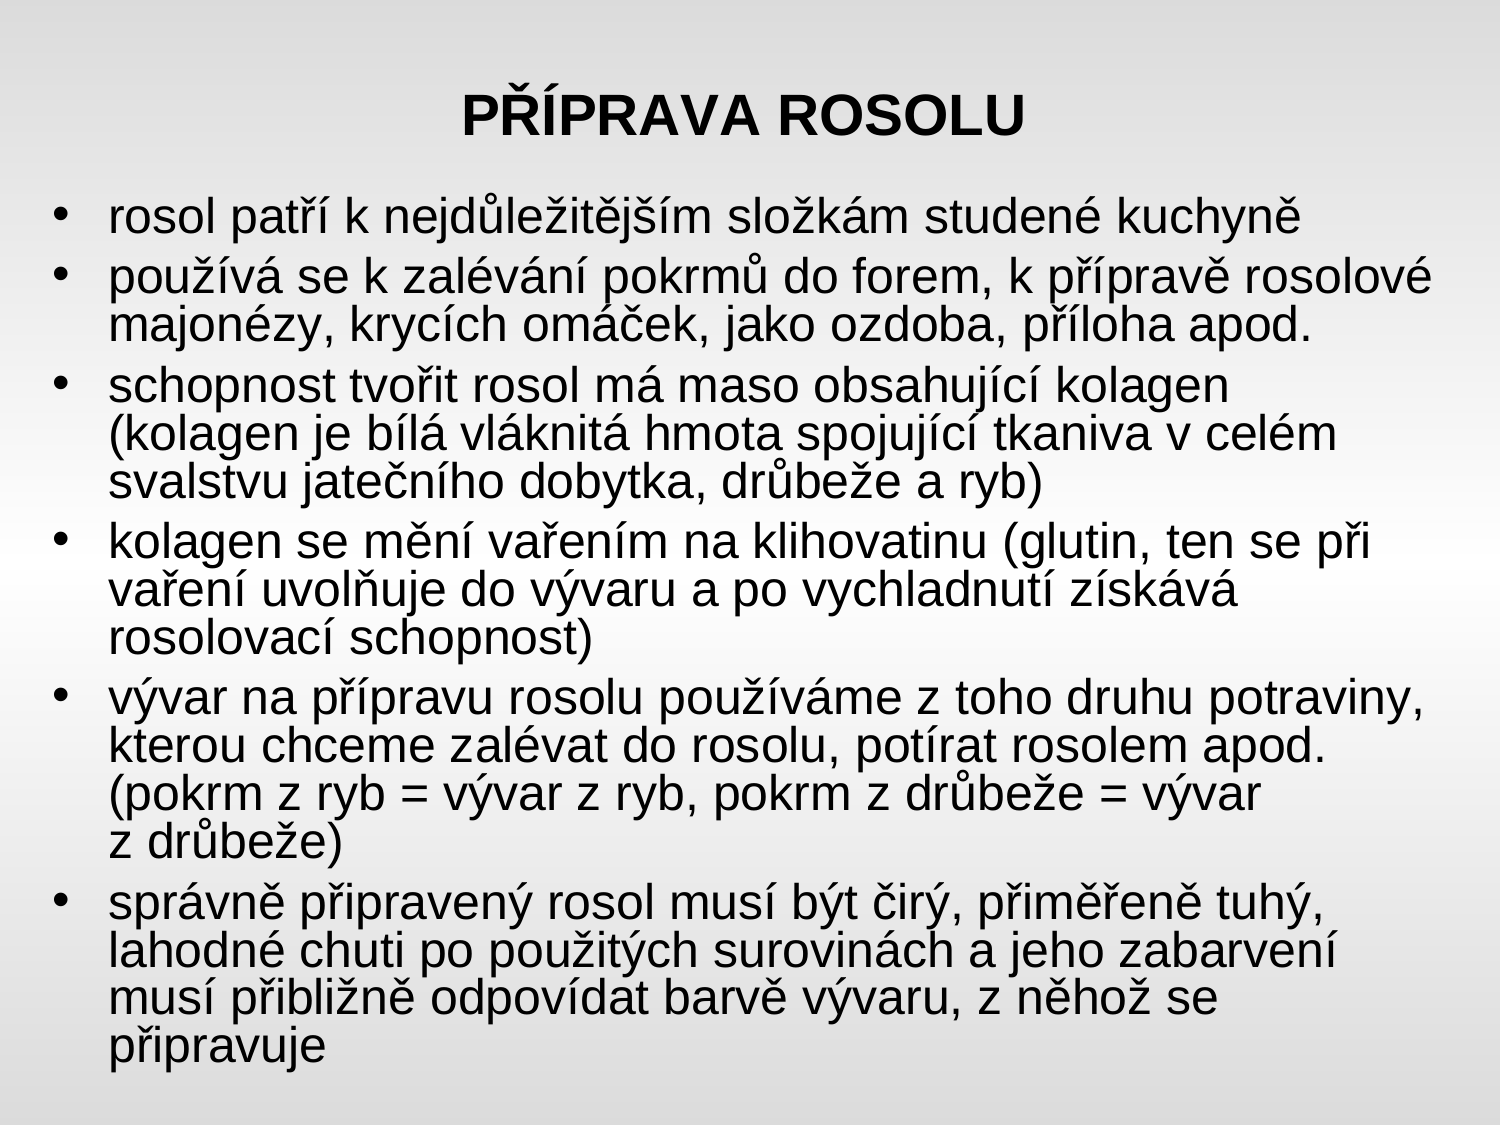

# PŘÍPRAVA ROSOLU
rosol patří k nejdůležitějším složkám studené kuchyně
používá se k zalévání pokrmů do forem, k přípravě rosolové majonézy, krycích omáček, jako ozdoba, příloha apod.
schopnost tvořit rosol má maso obsahující kolagen (kolagen je bílá vláknitá hmota spojující tkaniva v celém svalstvu jatečního dobytka, drůbeže a ryb)
kolagen se mění vařením na klihovatinu (glutin, ten se při vaření uvolňuje do vývaru a po vychladnutí získává rosolovací schopnost)
vývar na přípravu rosolu používáme z toho druhu potraviny, kterou chceme zalévat do rosolu, potírat rosolem apod. (pokrm z ryb = vývar z ryb, pokrm z drůbeže = vývar z drůbeže)
správně připravený rosol musí být čirý, přiměřeně tuhý, lahodné chuti po použitých surovinách a jeho zabarvení musí přibližně odpovídat barvě vývaru, z něhož se připravuje